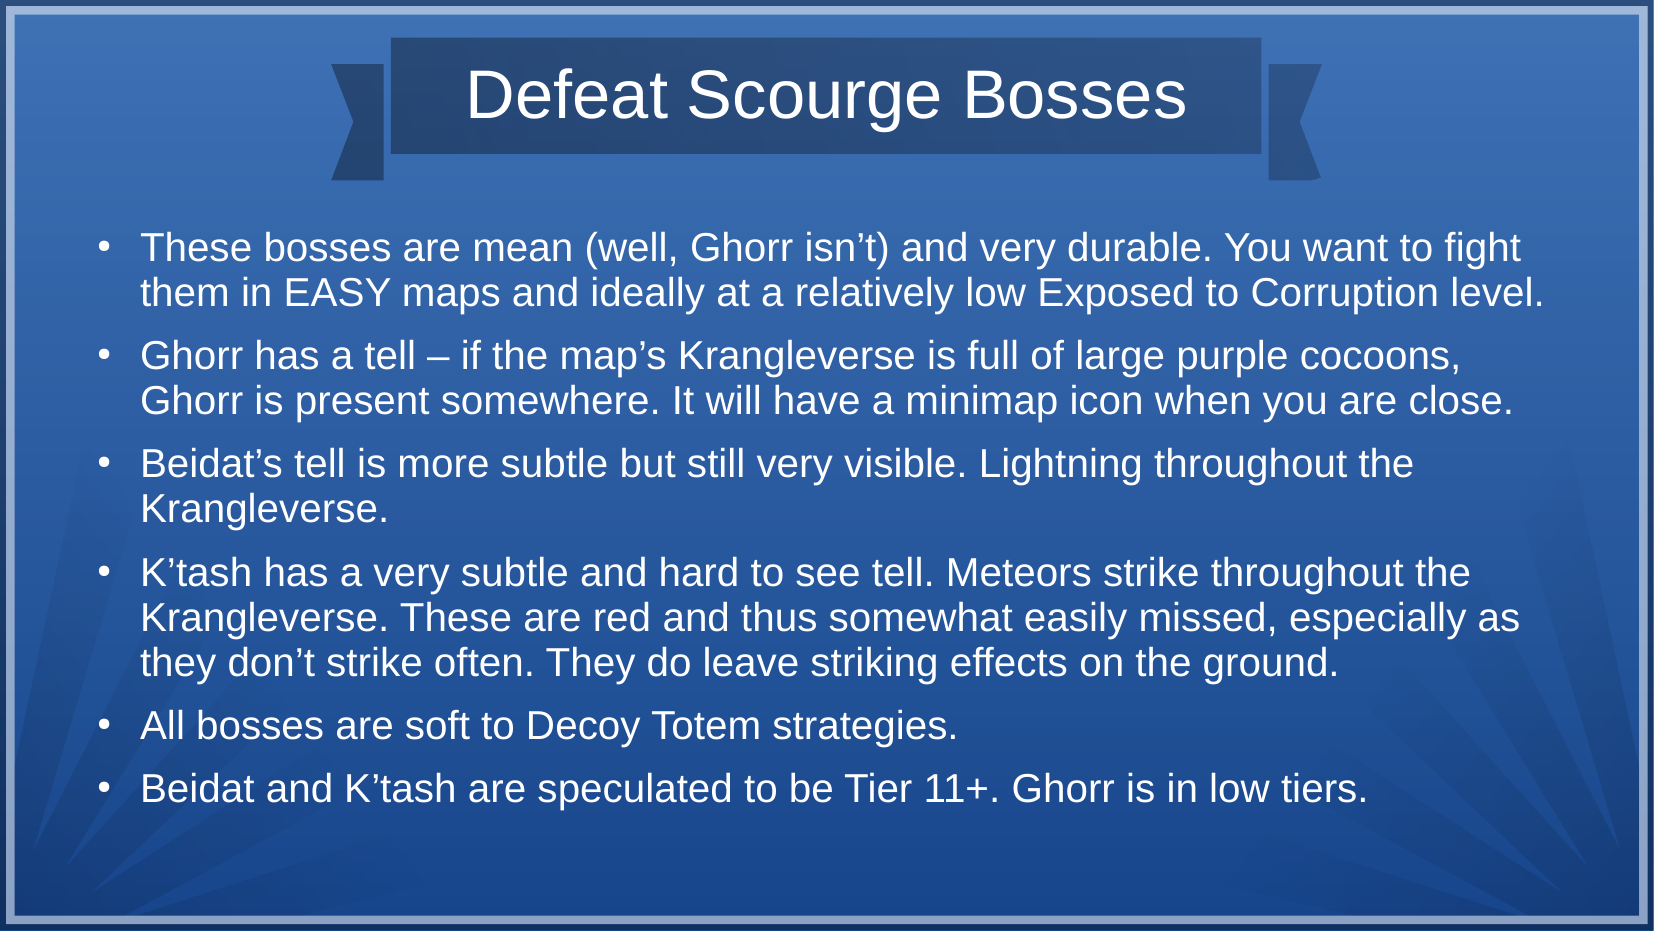

# Defeat Scourge Bosses
These bosses are mean (well, Ghorr isn’t) and very durable. You want to fight them in EASY maps and ideally at a relatively low Exposed to Corruption level.
Ghorr has a tell – if the map’s Krangleverse is full of large purple cocoons, Ghorr is present somewhere. It will have a minimap icon when you are close.
Beidat’s tell is more subtle but still very visible. Lightning throughout the Krangleverse.
K’tash has a very subtle and hard to see tell. Meteors strike throughout the Krangleverse. These are red and thus somewhat easily missed, especially as they don’t strike often. They do leave striking effects on the ground.
All bosses are soft to Decoy Totem strategies.
Beidat and K’tash are speculated to be Tier 11+. Ghorr is in low tiers.